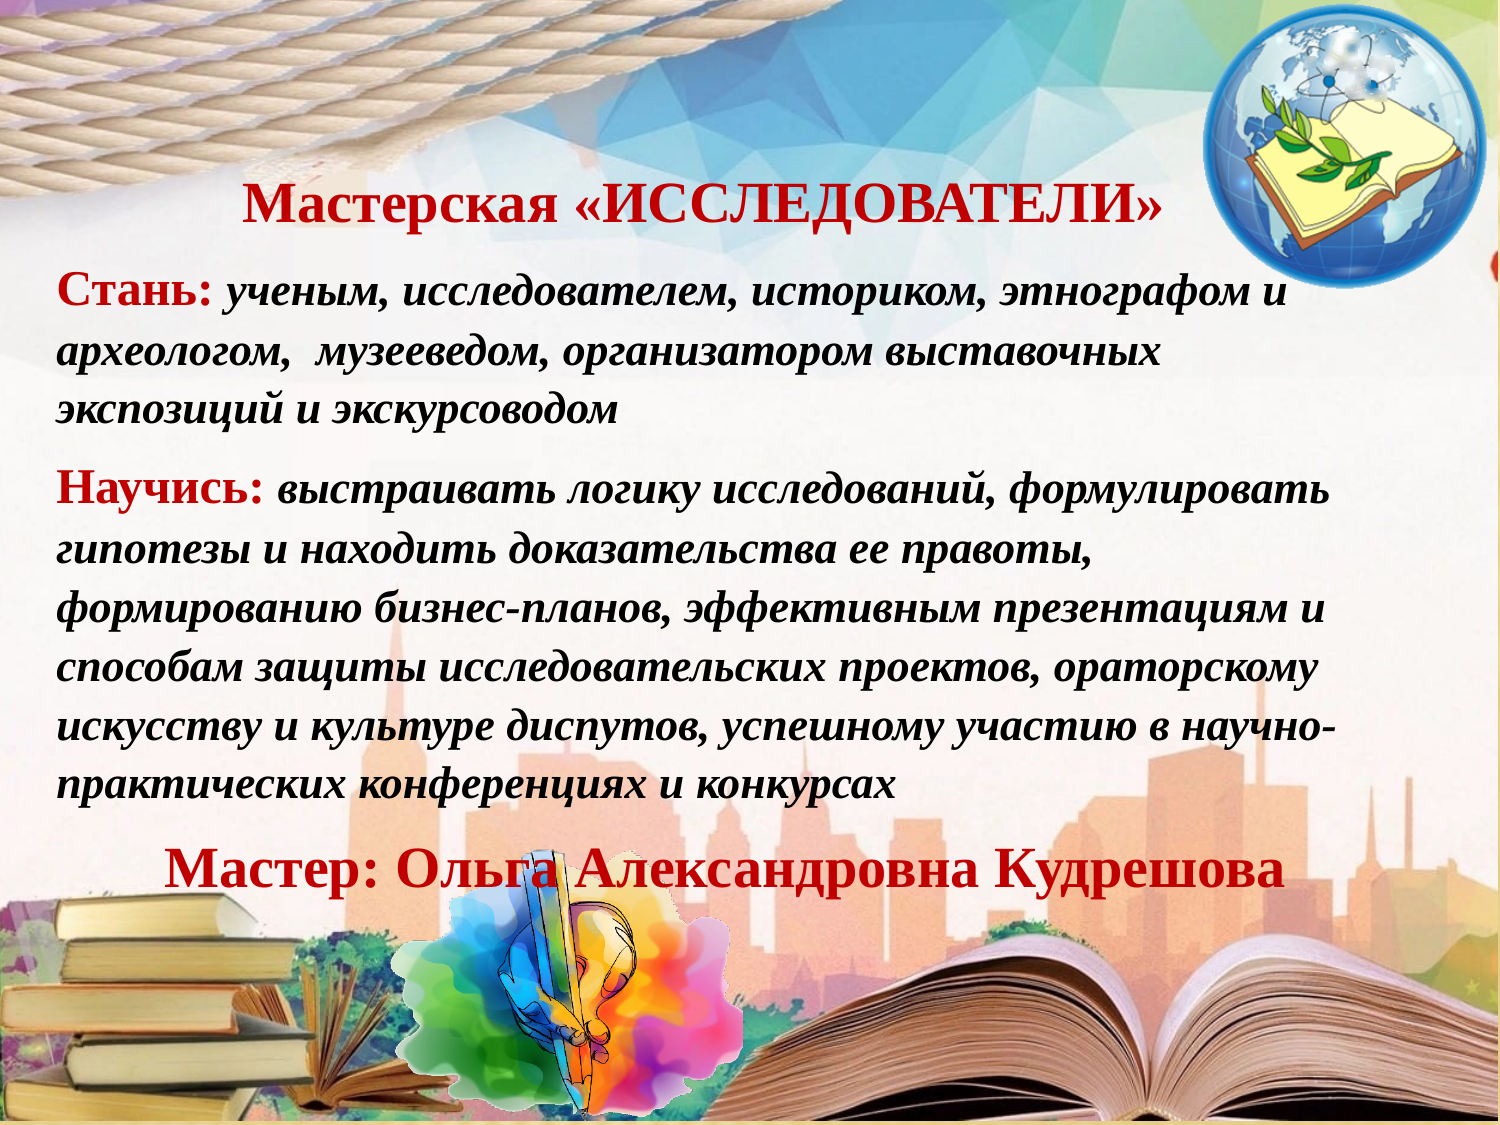

Мастерская «ИССЛЕДОВАТЕЛИ»
Стань: ученым, исследователем, историком, этнографом и археологом, музееведом, организатором выставочных экспозиций и экскурсоводом
Научись: выстраивать логику исследований, формулировать гипотезы и находить доказательства ее правоты, формированию бизнес-планов, эффективным презентациям и способам защиты исследовательских проектов, ораторскому искусству и культуре диспутов, успешному участию в научно-практических конференциях и конкурсах
 Мастер: Ольга Александровна Кудрешова